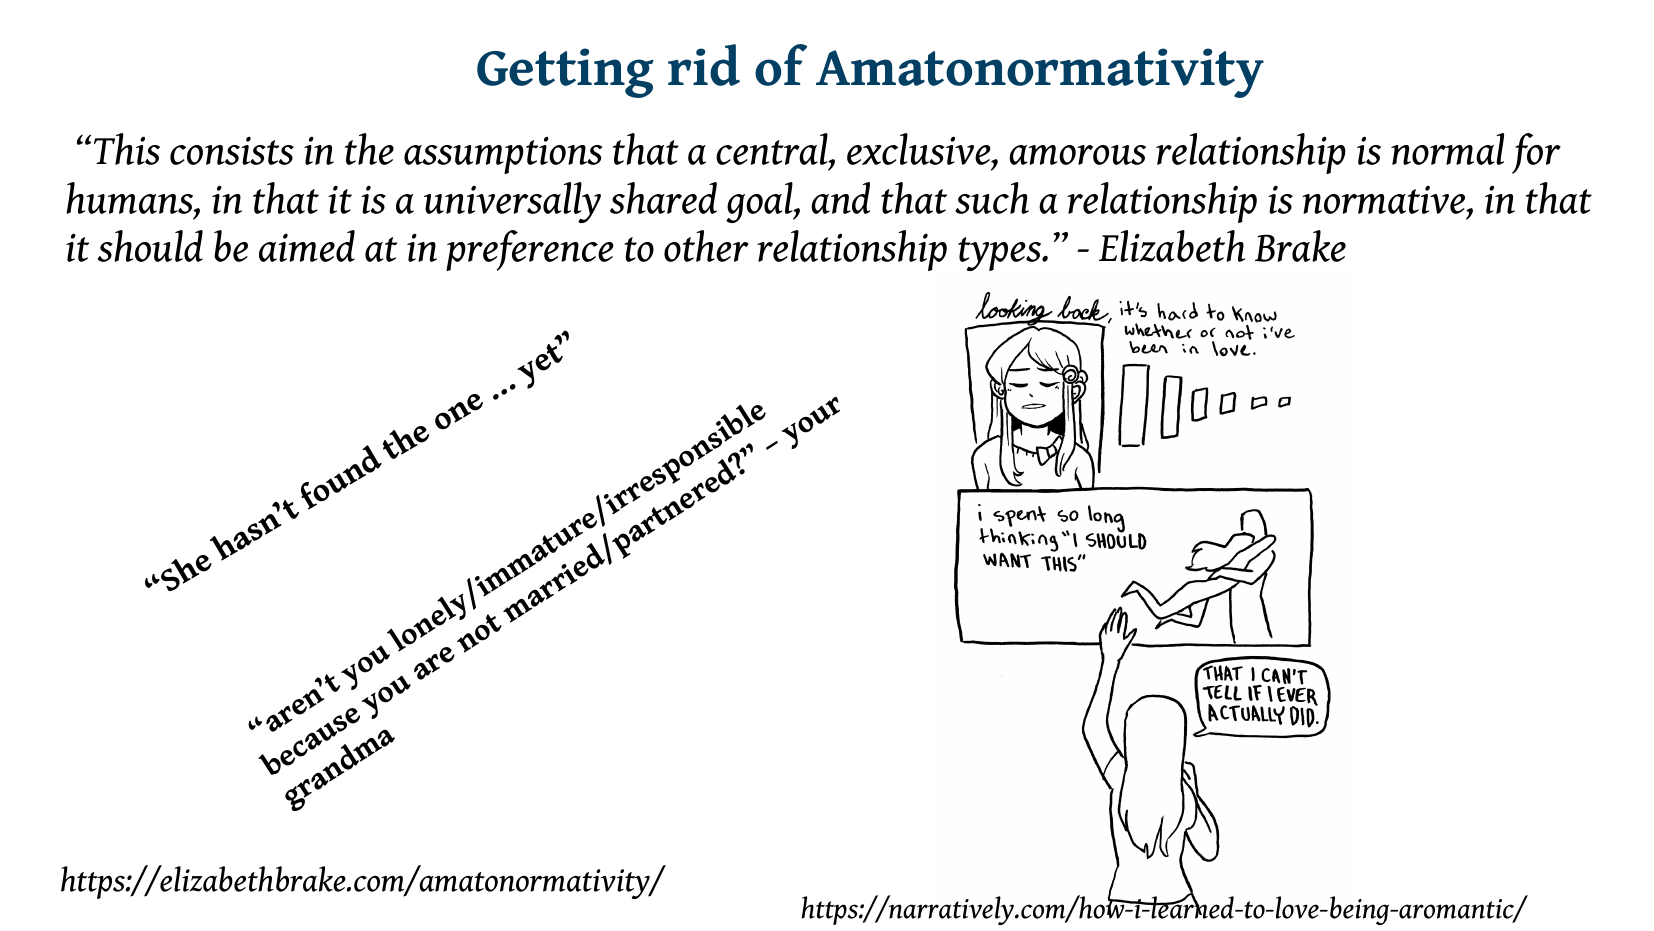

Getting rid of Amatonormativity
 “This consists in the assumptions that a central, exclusive, amorous relationship is normal for humans, in that it is a universally shared goal, and that such a relationship is normative, in that it should be aimed at in preference to other relationship types.” - Elizabeth Brake
“She hasn’t found the one … yet”
 “aren’t you lonely/immature/irresponsible because you are not married/partnered?” – your grandma
https://elizabethbrake.com/amatonormativity/
https://narratively.com/how-i-learned-to-love-being-aromantic/